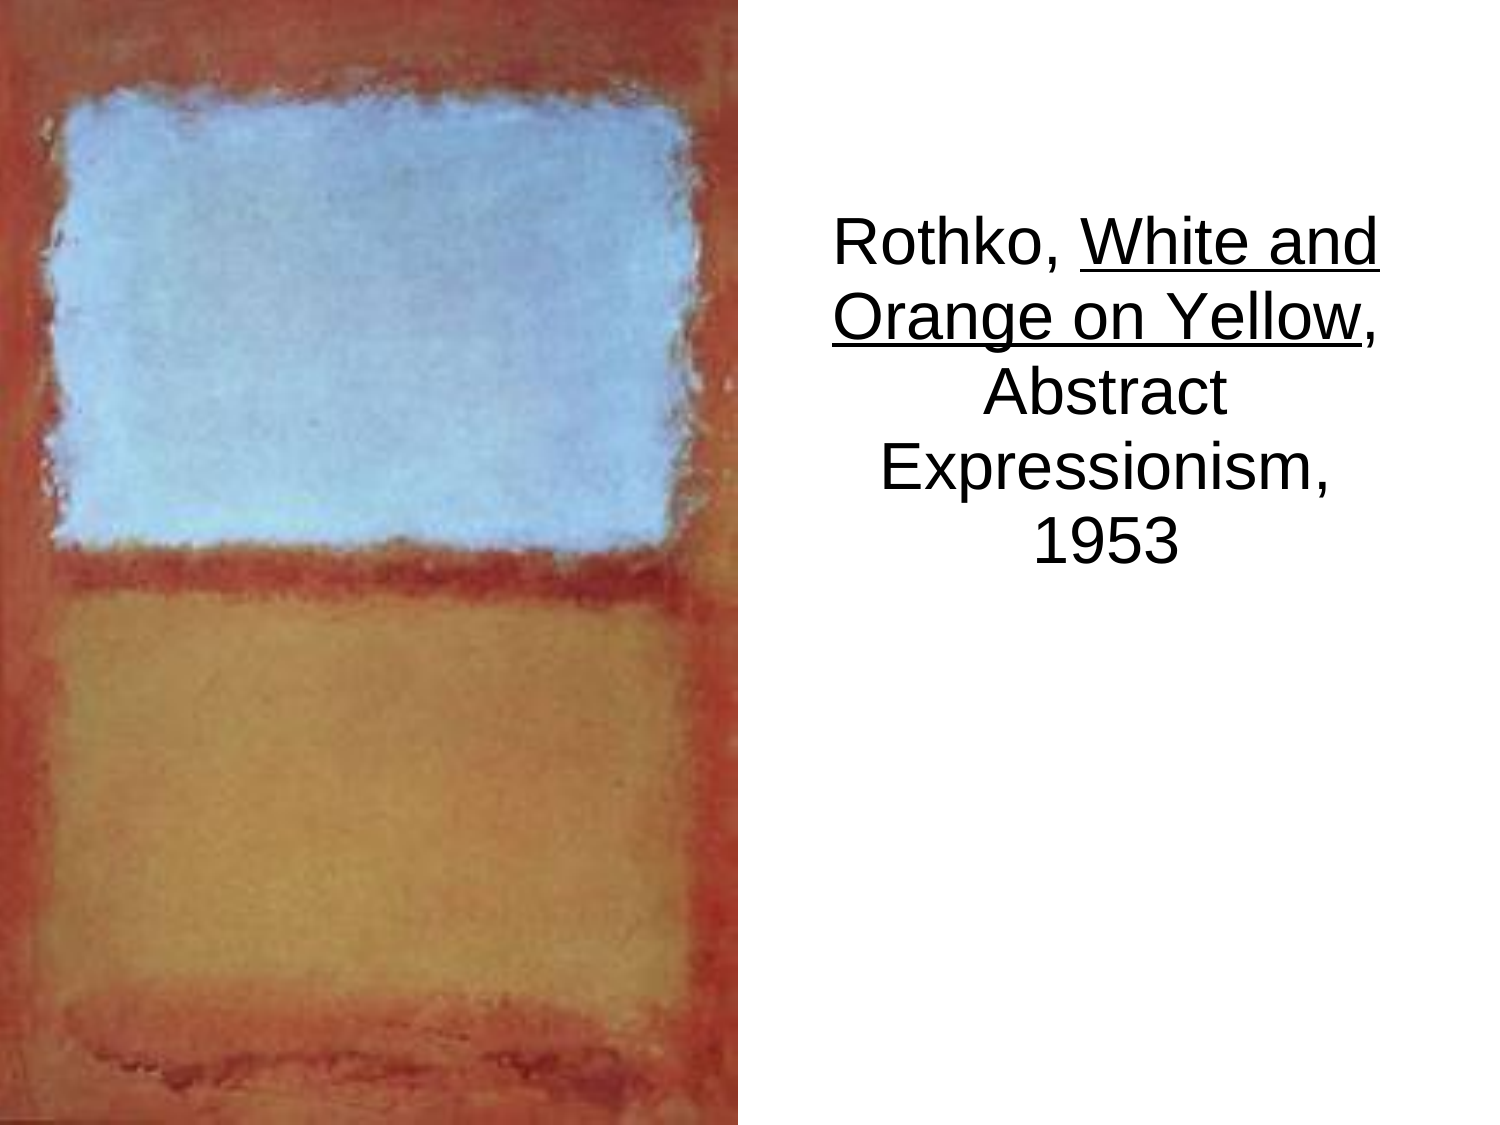

# Rothko, White and Orange on Yellow, Abstract Expressionism, 1953